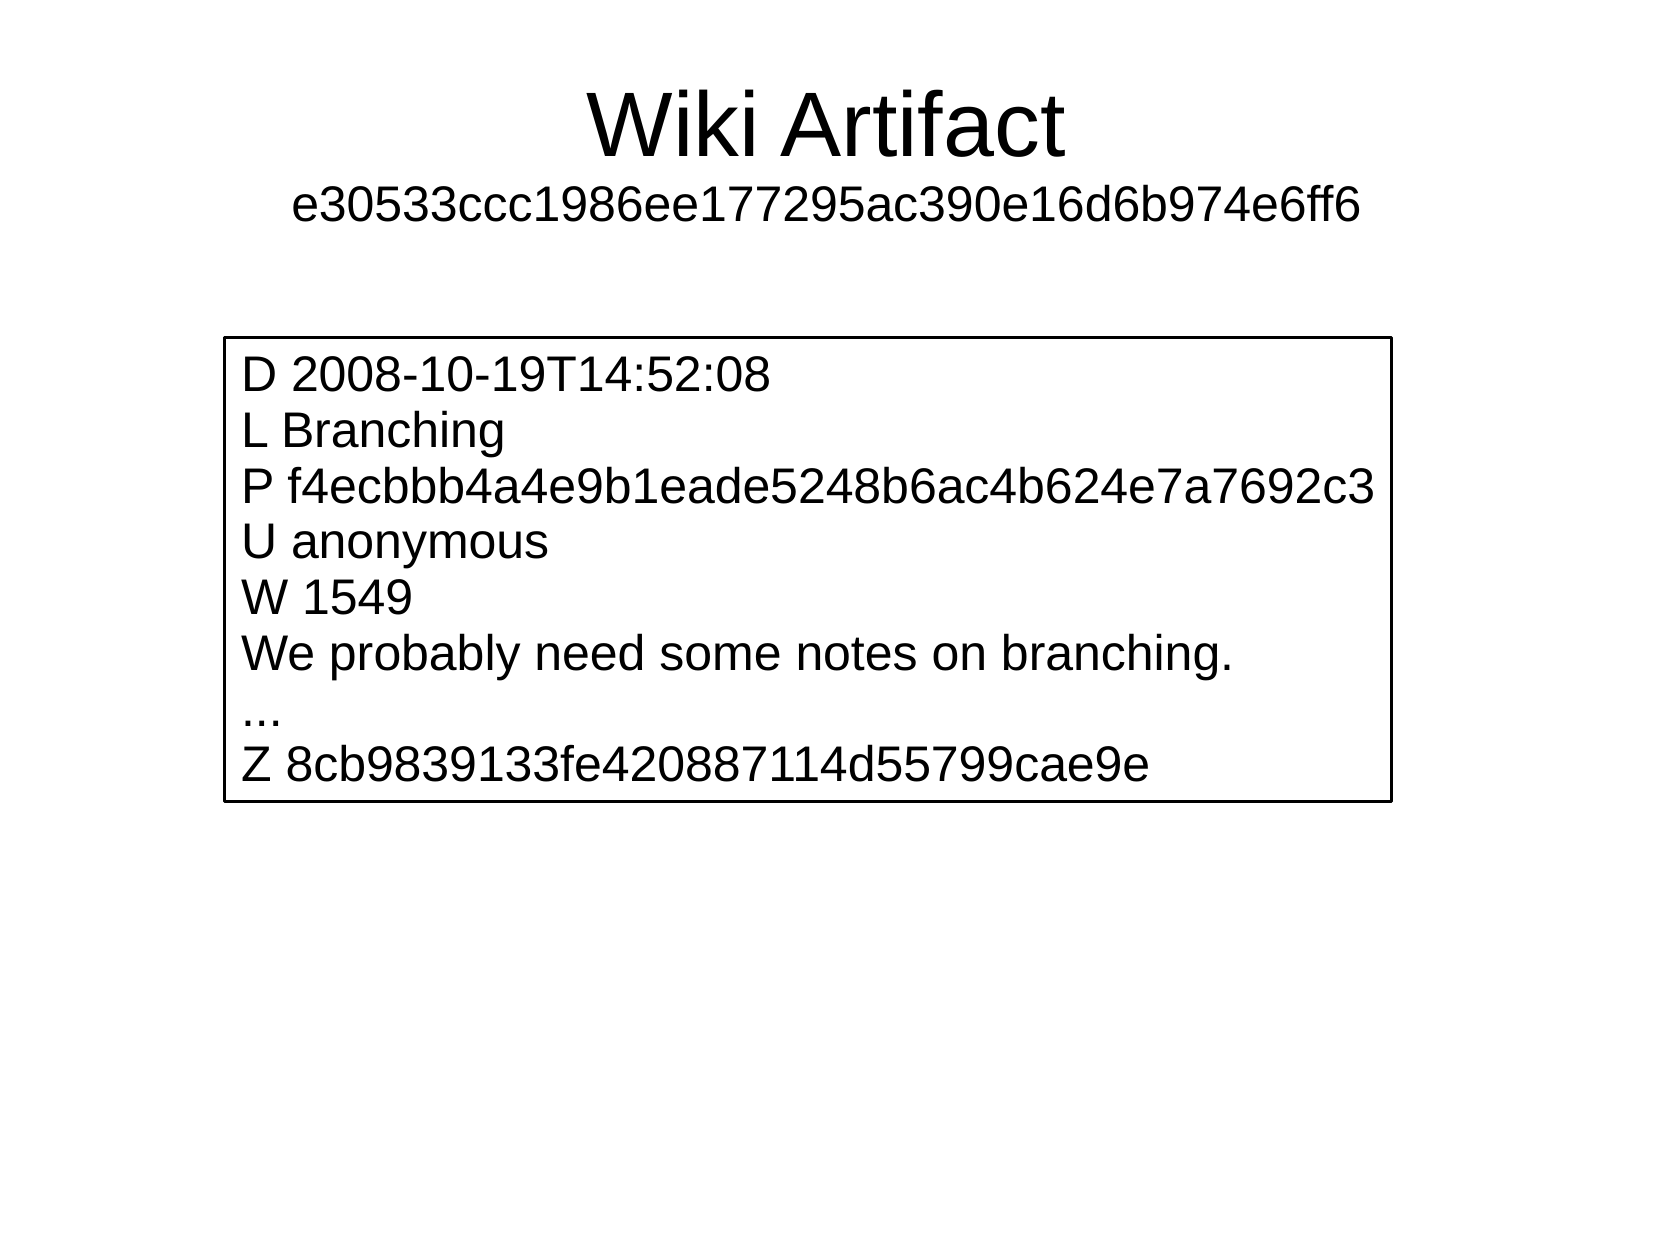

# Wiki Artifact e30533ccc1986ee177295ac390e16d6b974e6ff6
D 2008-10-19T14:52:08
L Branching
P f4ecbbb4a4e9b1eade5248b6ac4b624e7a7692c3
U anonymous
W 1549
We probably need some notes on branching.
...
Z 8cb9839133fe420887114d55799cae9e